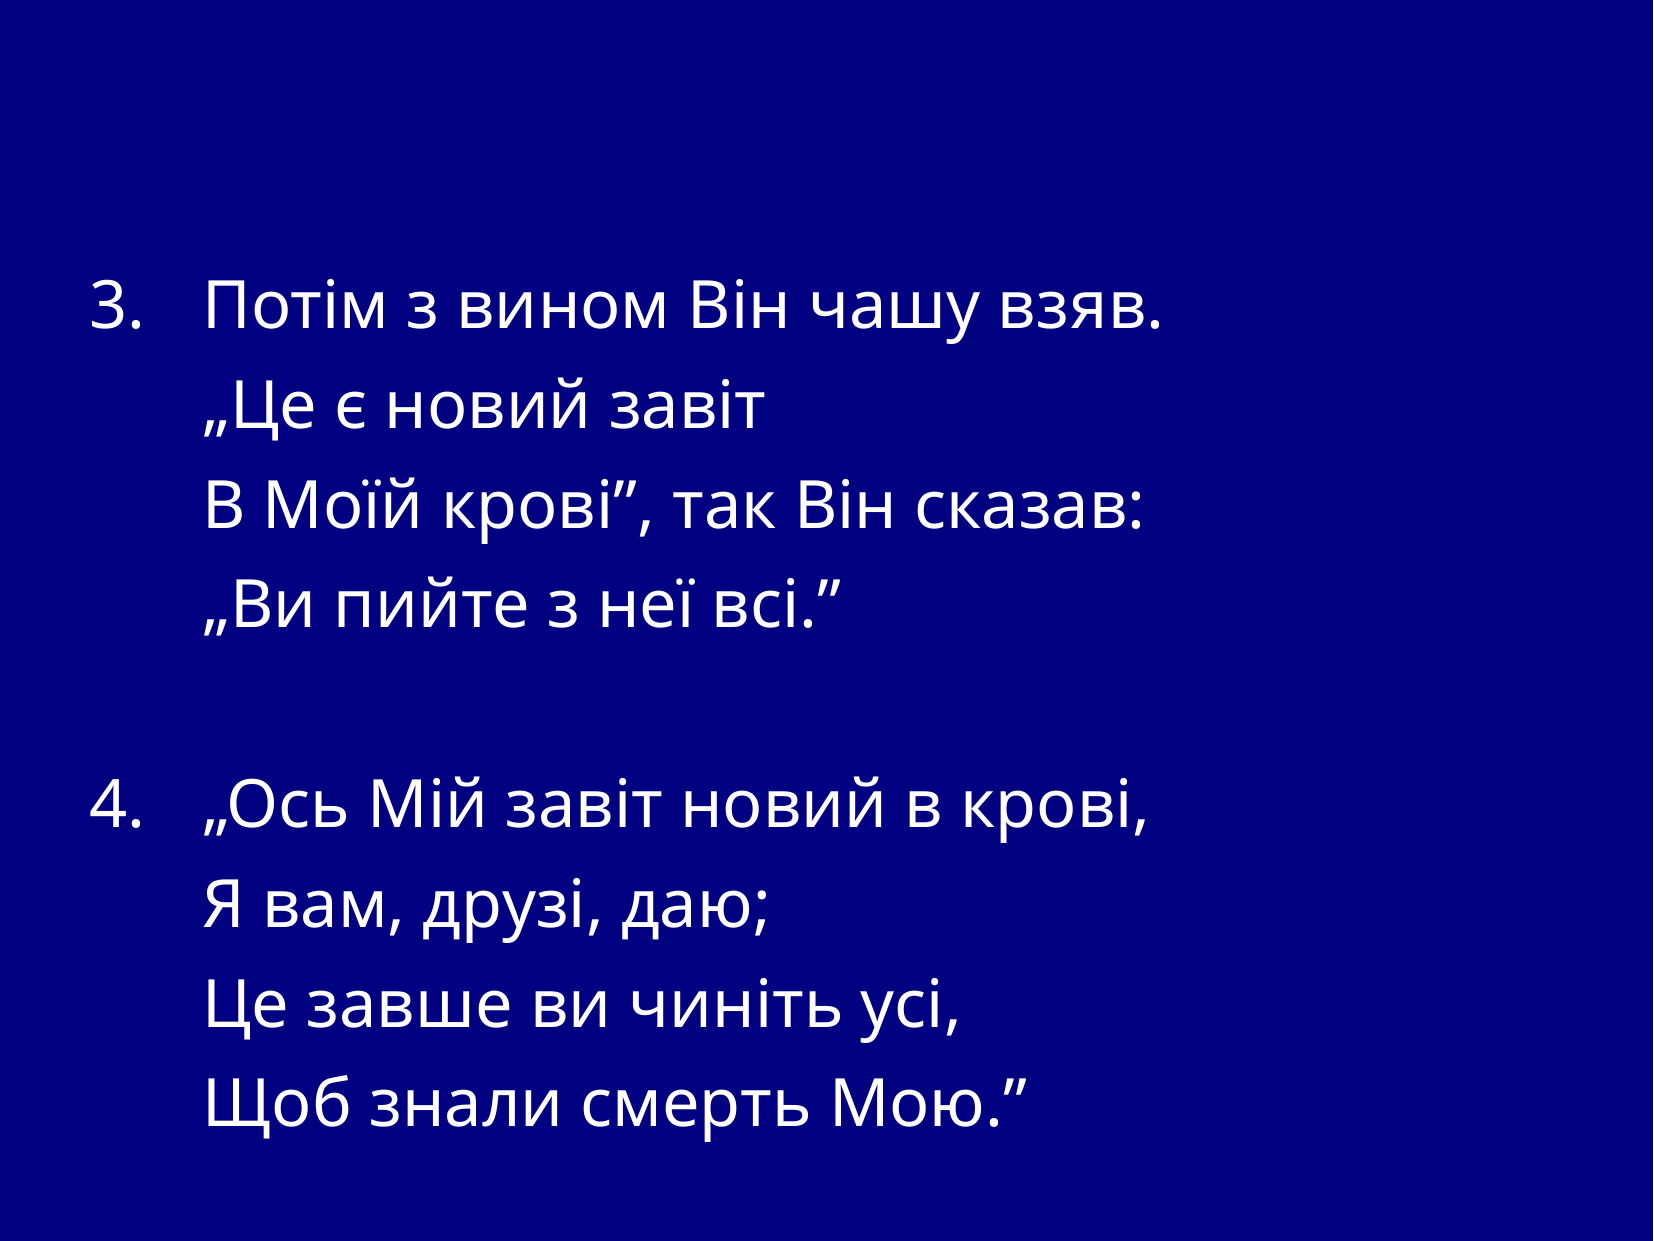

3.	Потім з вином Він чашу взяв.
	„Це є новий завіт
	В Моїй крові”, так Він сказав:
	„Ви пийте з неї всі.”
4.	„Ось Мій завіт новий в крові,
	Я вам, друзі, даю;
	Це завше ви чиніть усі,
	Щоб знали смерть Мою.”